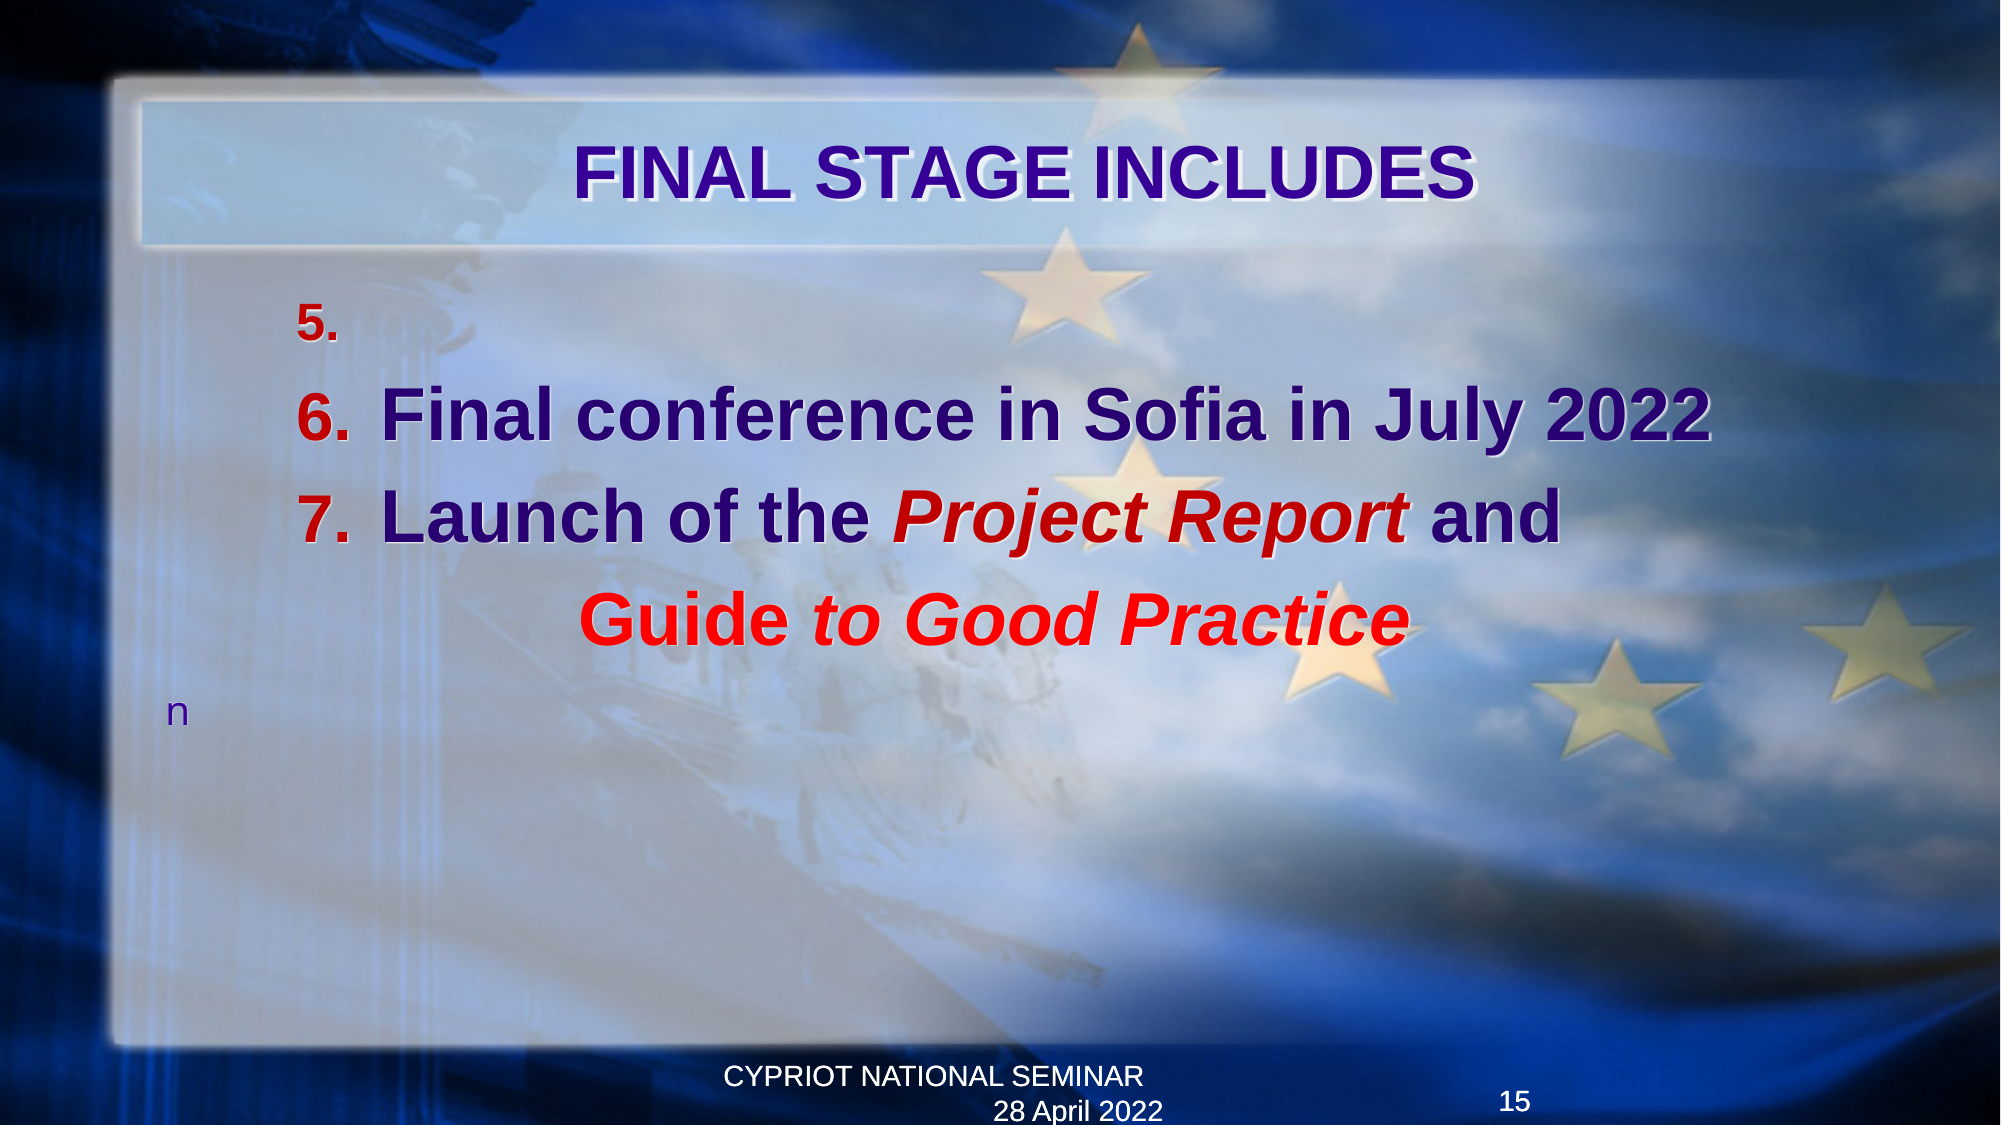

# FINAL STAGE INCLUDES
Final conference in Sofia in July 2022
Launch of the Project Report and
	 Guide to Good Practice
CYPRIOT NATIONAL SEMINAR 28 April 2022
CYPRIOT NATIONAL SEMINAR 28 April 2022